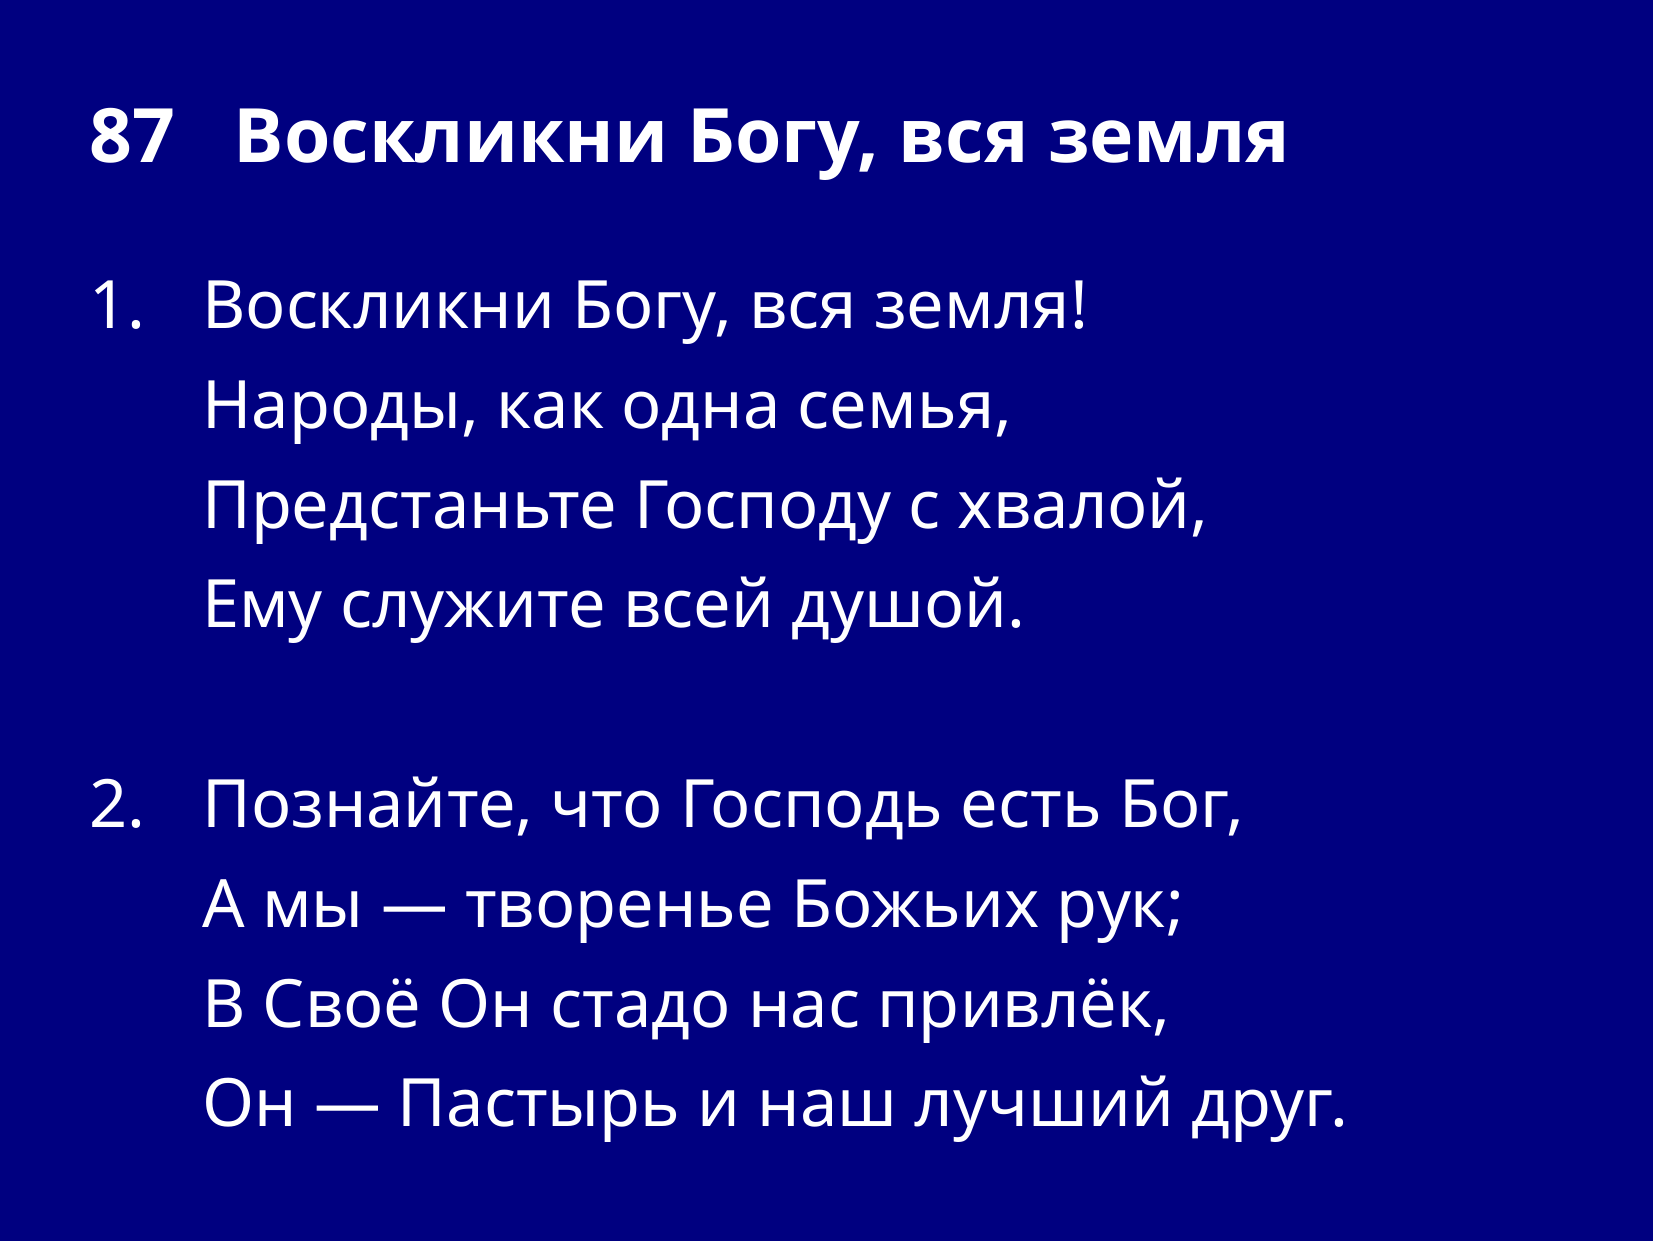

87 Воскликни Богу, вся земля
1.	Воскликни Богу, вся земля!
	Народы, как одна семья,
	Предстаньте Господу с хвалой,
	Ему служите всей душой.
2.	Познайте, что Господь есть Бог,
	А мы — творенье Божьих рук;
	В Своё Он стадо нас привлёк,
	Он — Пастырь и наш лучший друг.